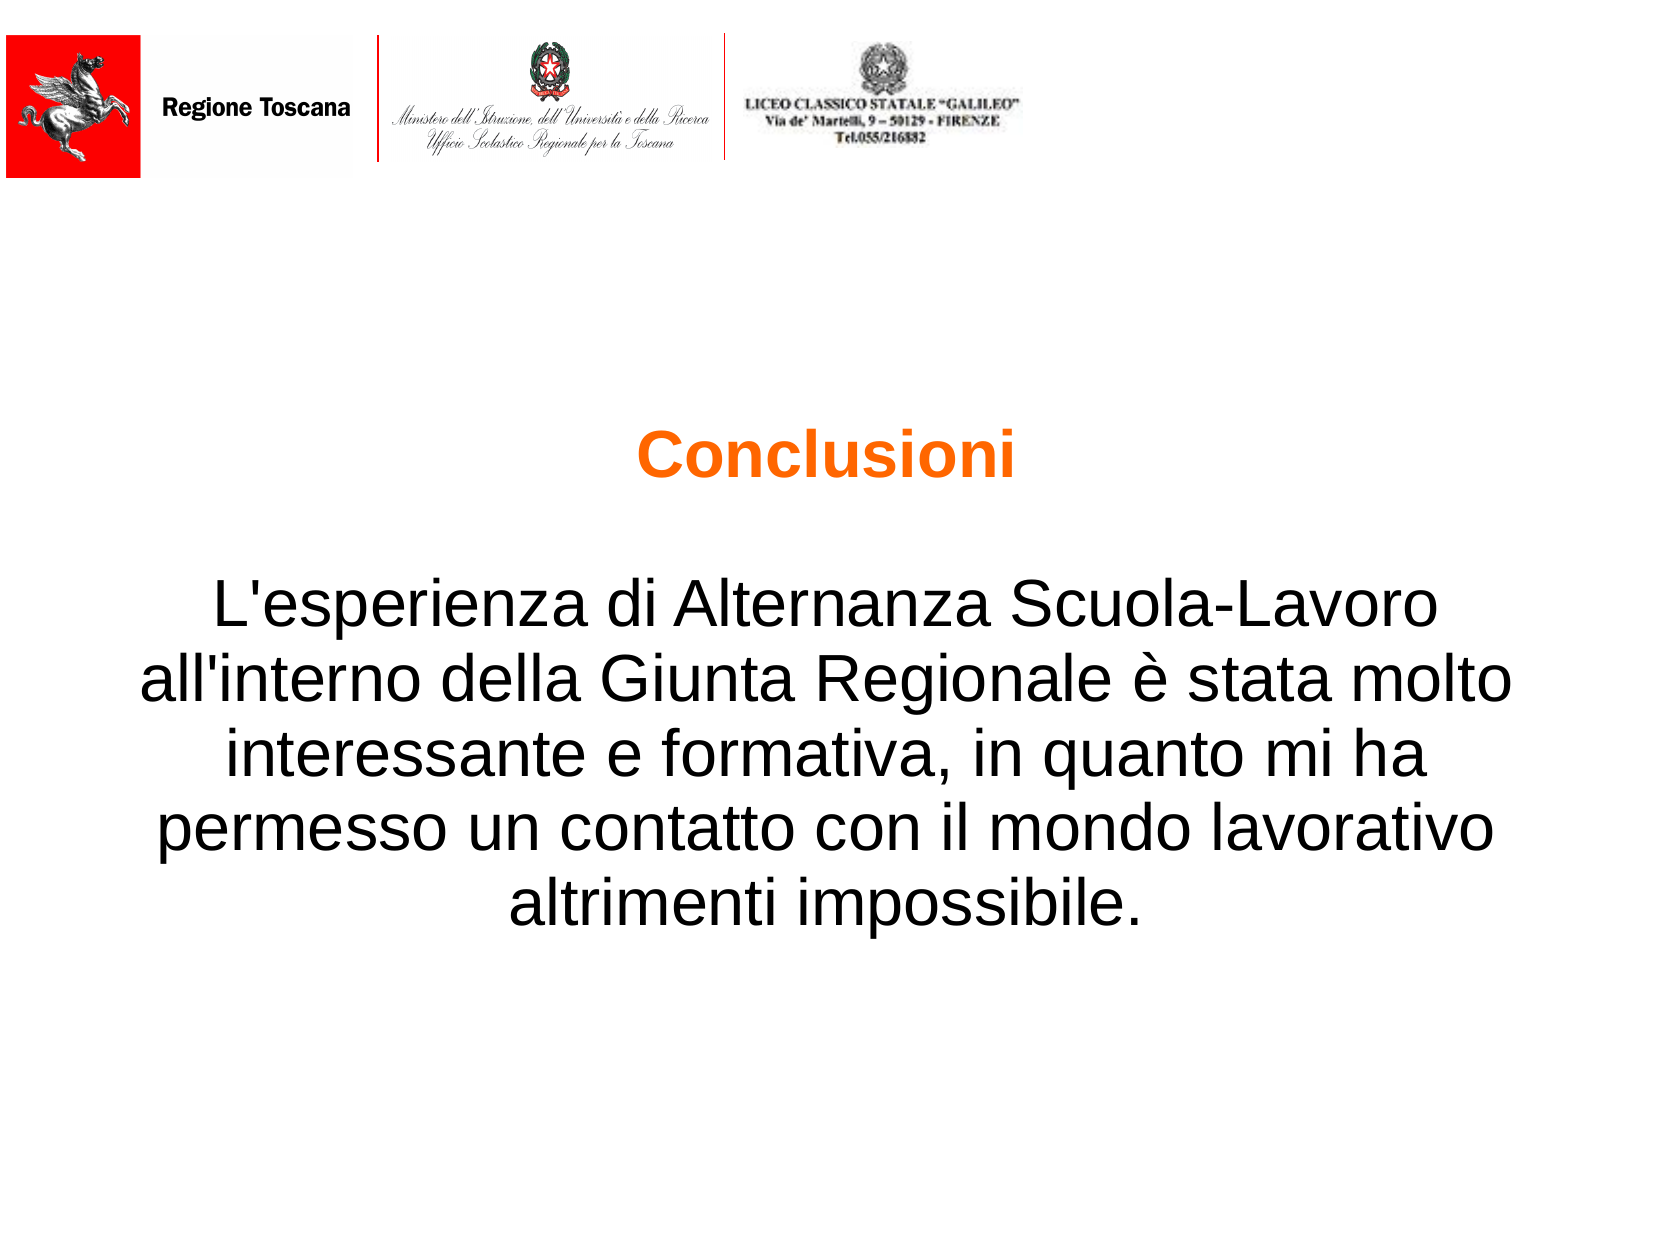

# Conclusioni
L'esperienza di Alternanza Scuola-Lavoro all'interno della Giunta Regionale è stata molto interessante e formativa, in quanto mi ha permesso un contatto con il mondo lavorativo altrimenti impossibile.